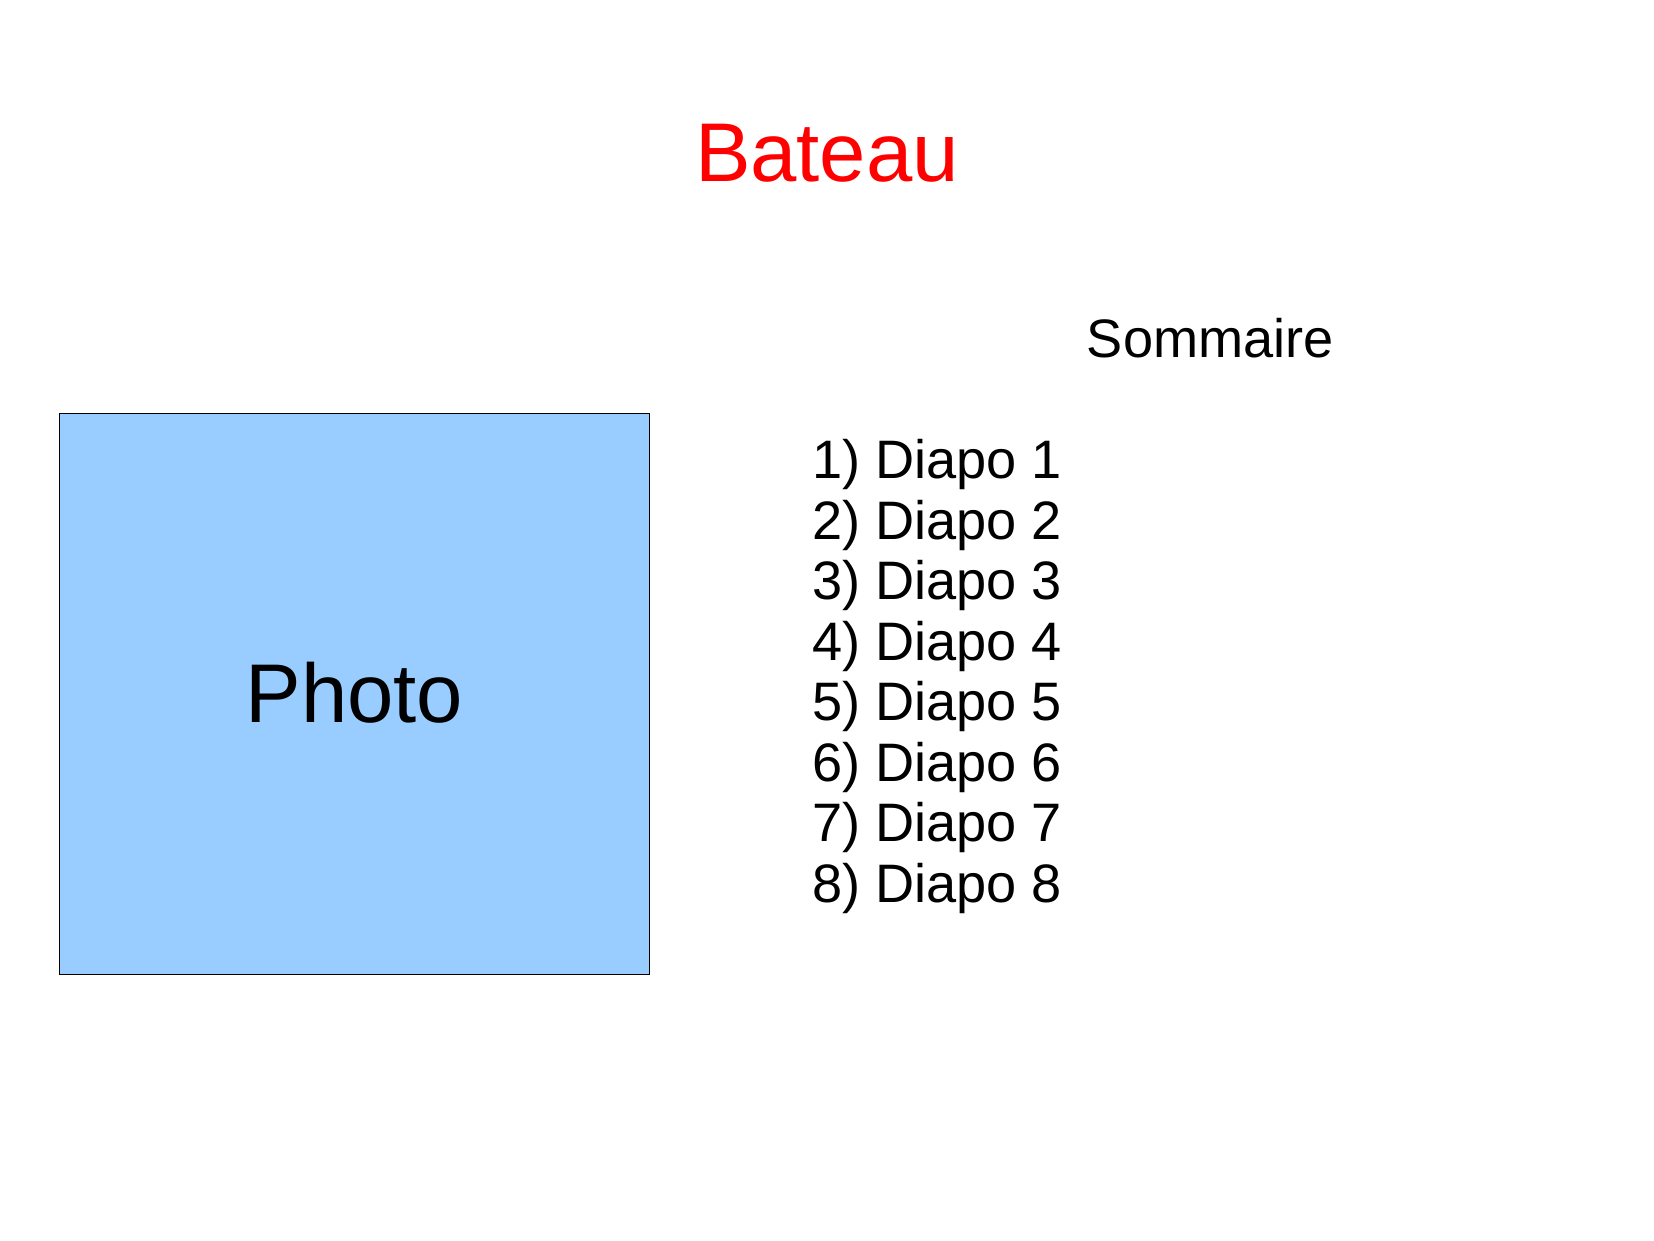

Bateau
Sommaire
1) Diapo 1
2) Diapo 2
3) Diapo 3
4) Diapo 4
5) Diapo 5
6) Diapo 6
7) Diapo 7
8) Diapo 8
Photo